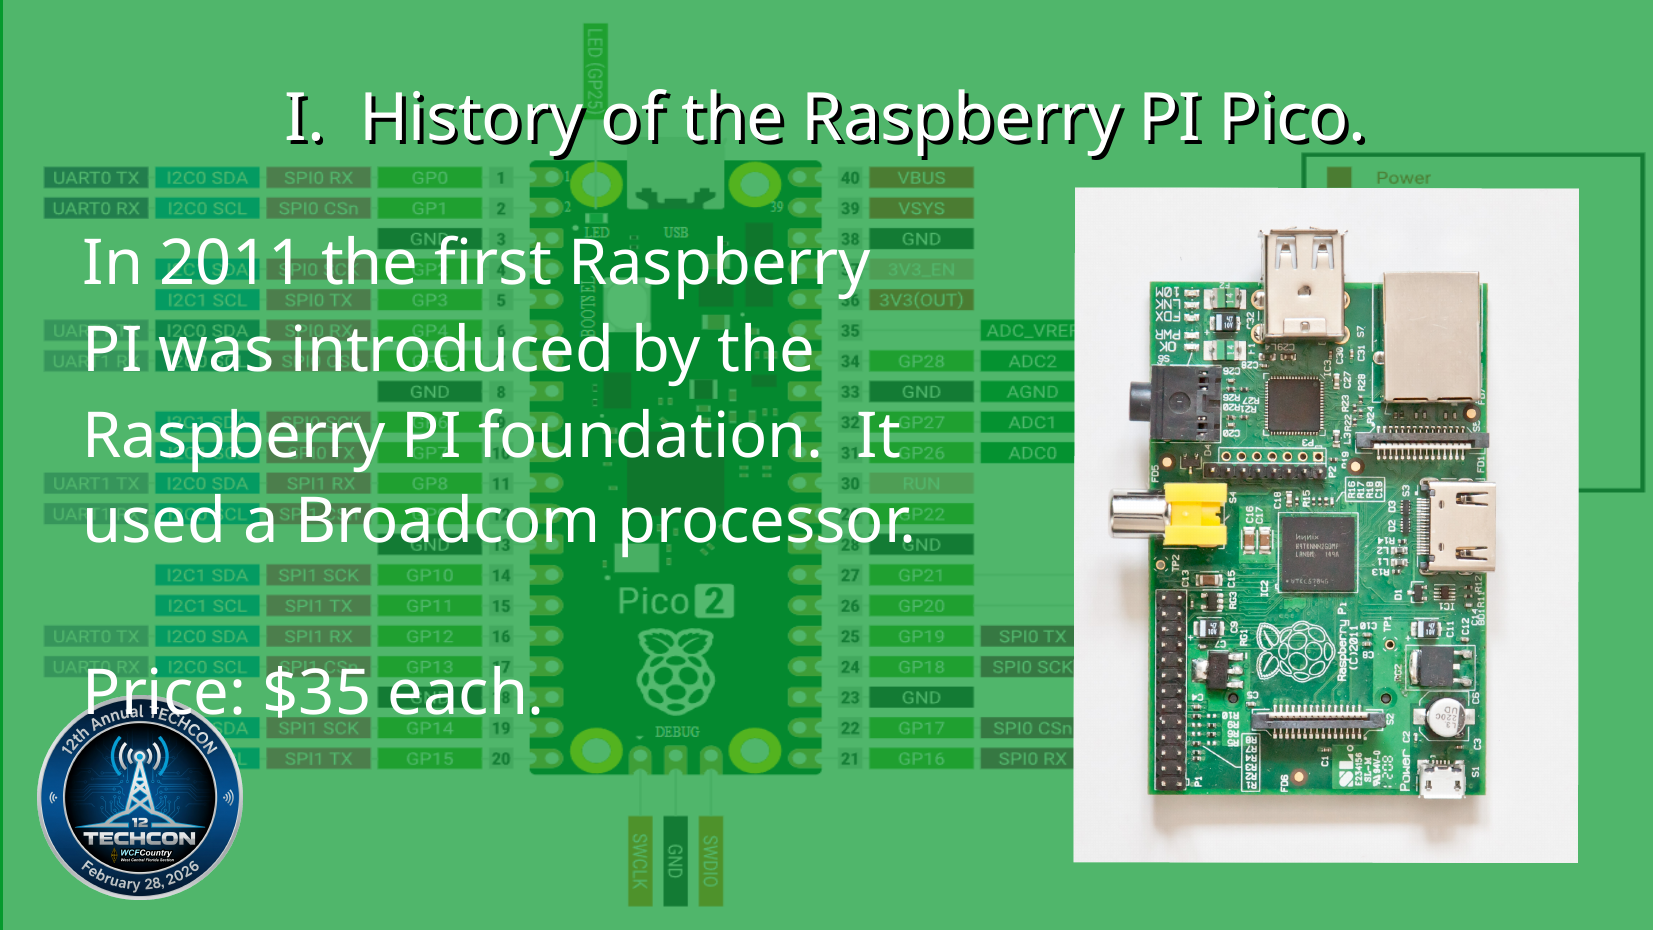

# I. History of the Raspberry PI Pico.
In 2011 the first Raspberry PI was introduced by the Raspberry PI foundation. It used a Broadcom processor.
Price: $35 each.